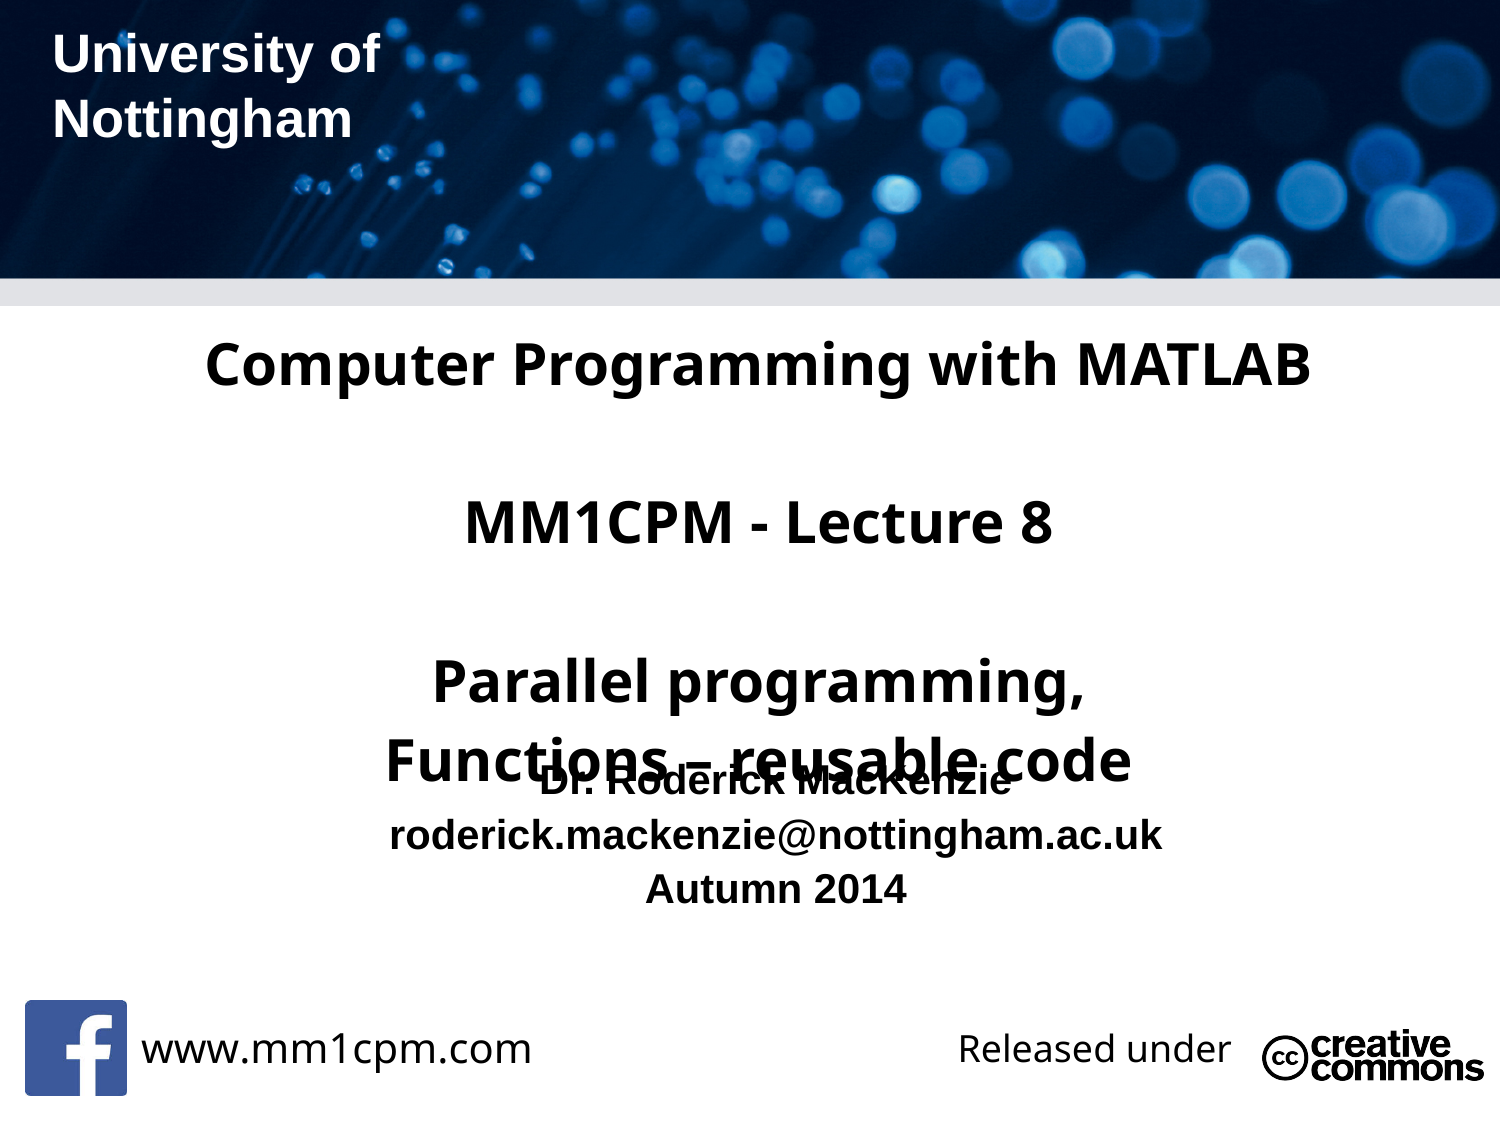

Computer Programming with MATLAB
MM1CPM - Lecture 8
Parallel programming,
Functions – reusable code
# Dr. Roderick MacKenzie
roderick.mackenzie@nottingham.ac.uk
Autumn 2014
www.mm1cpm.com
Released under